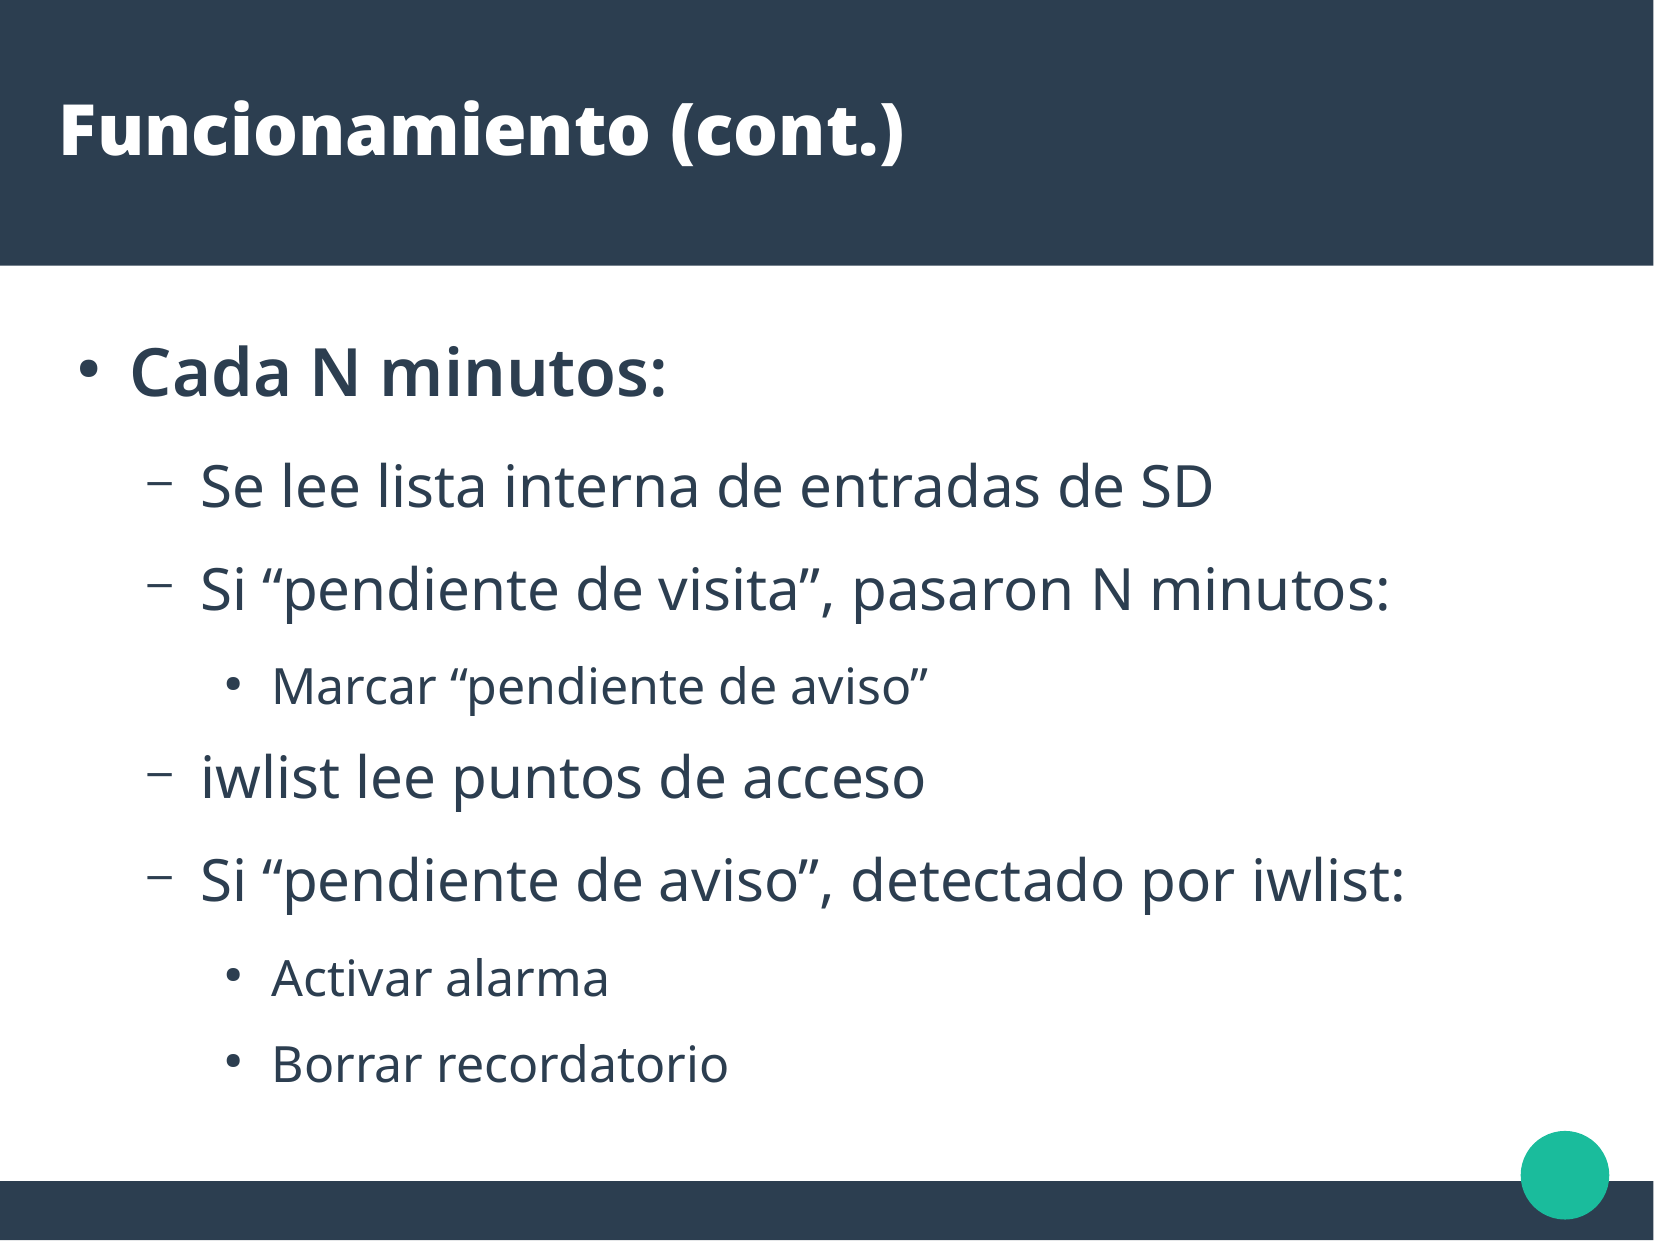

# Funcionamiento (cont.)
Cada N minutos:
Se lee lista interna de entradas de SD
Si “pendiente de visita”, pasaron N minutos:
Marcar “pendiente de aviso”
iwlist lee puntos de acceso
Si “pendiente de aviso”, detectado por iwlist:
Activar alarma
Borrar recordatorio